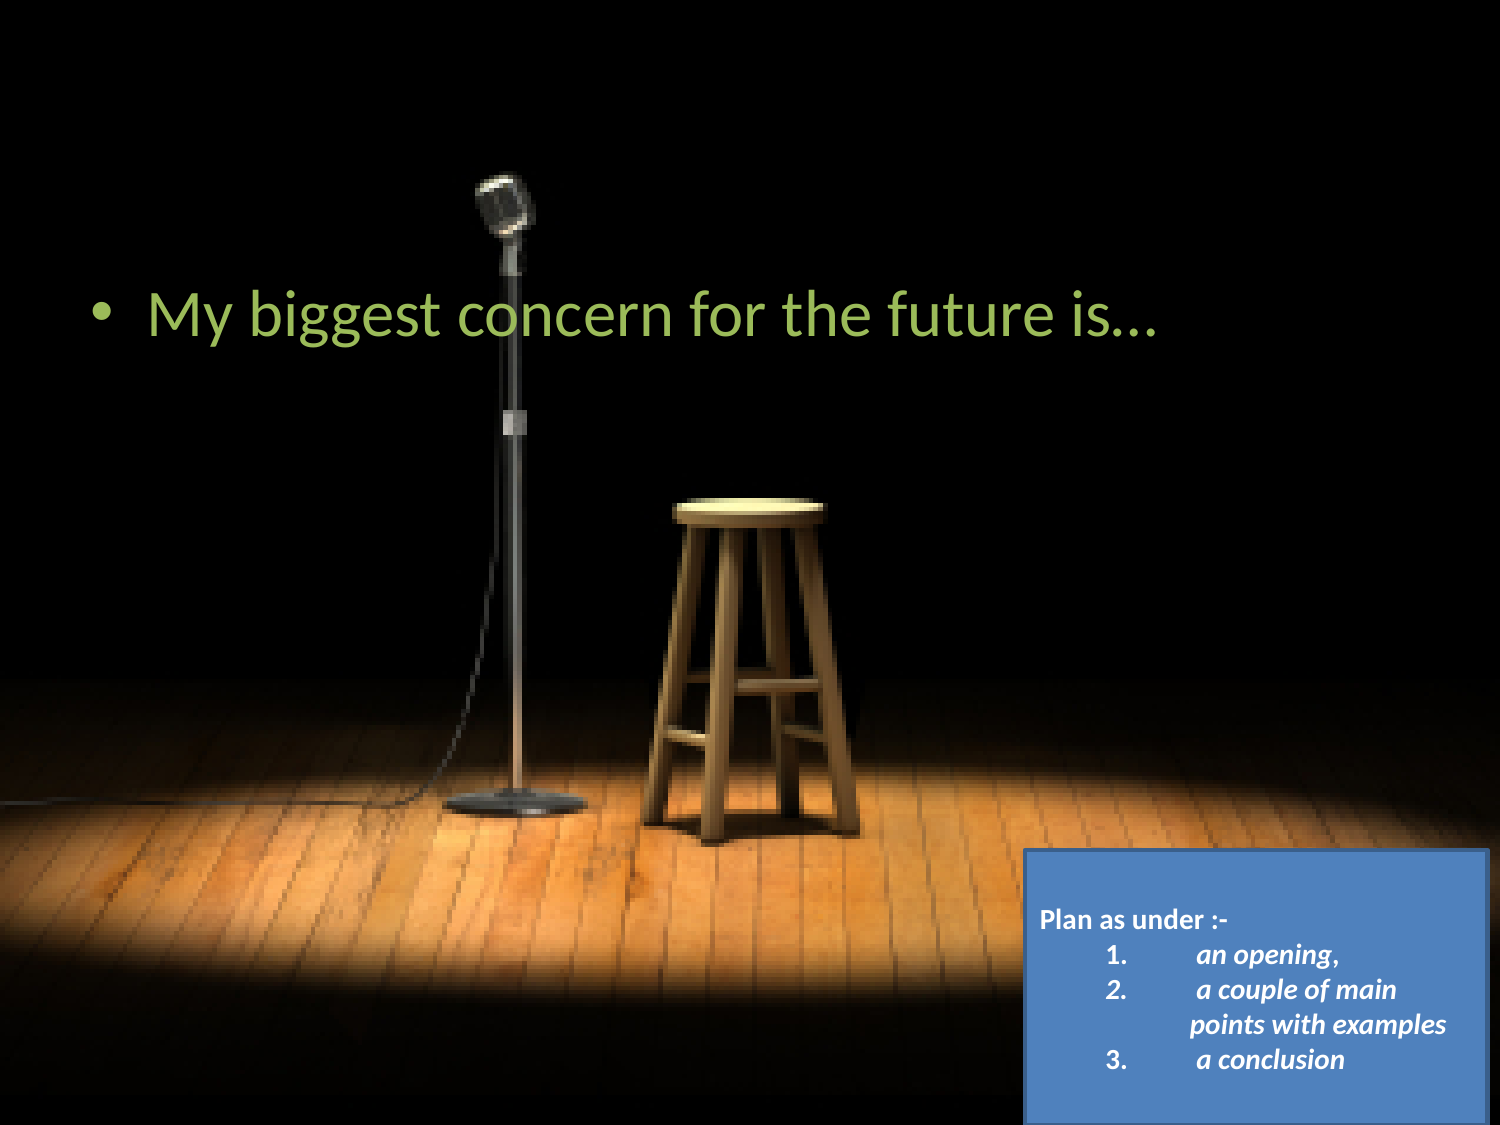

# 1
My biggest concern for the future is…
Plan as under :-
 an opening,
 a couple of main points with examples
 a conclusion